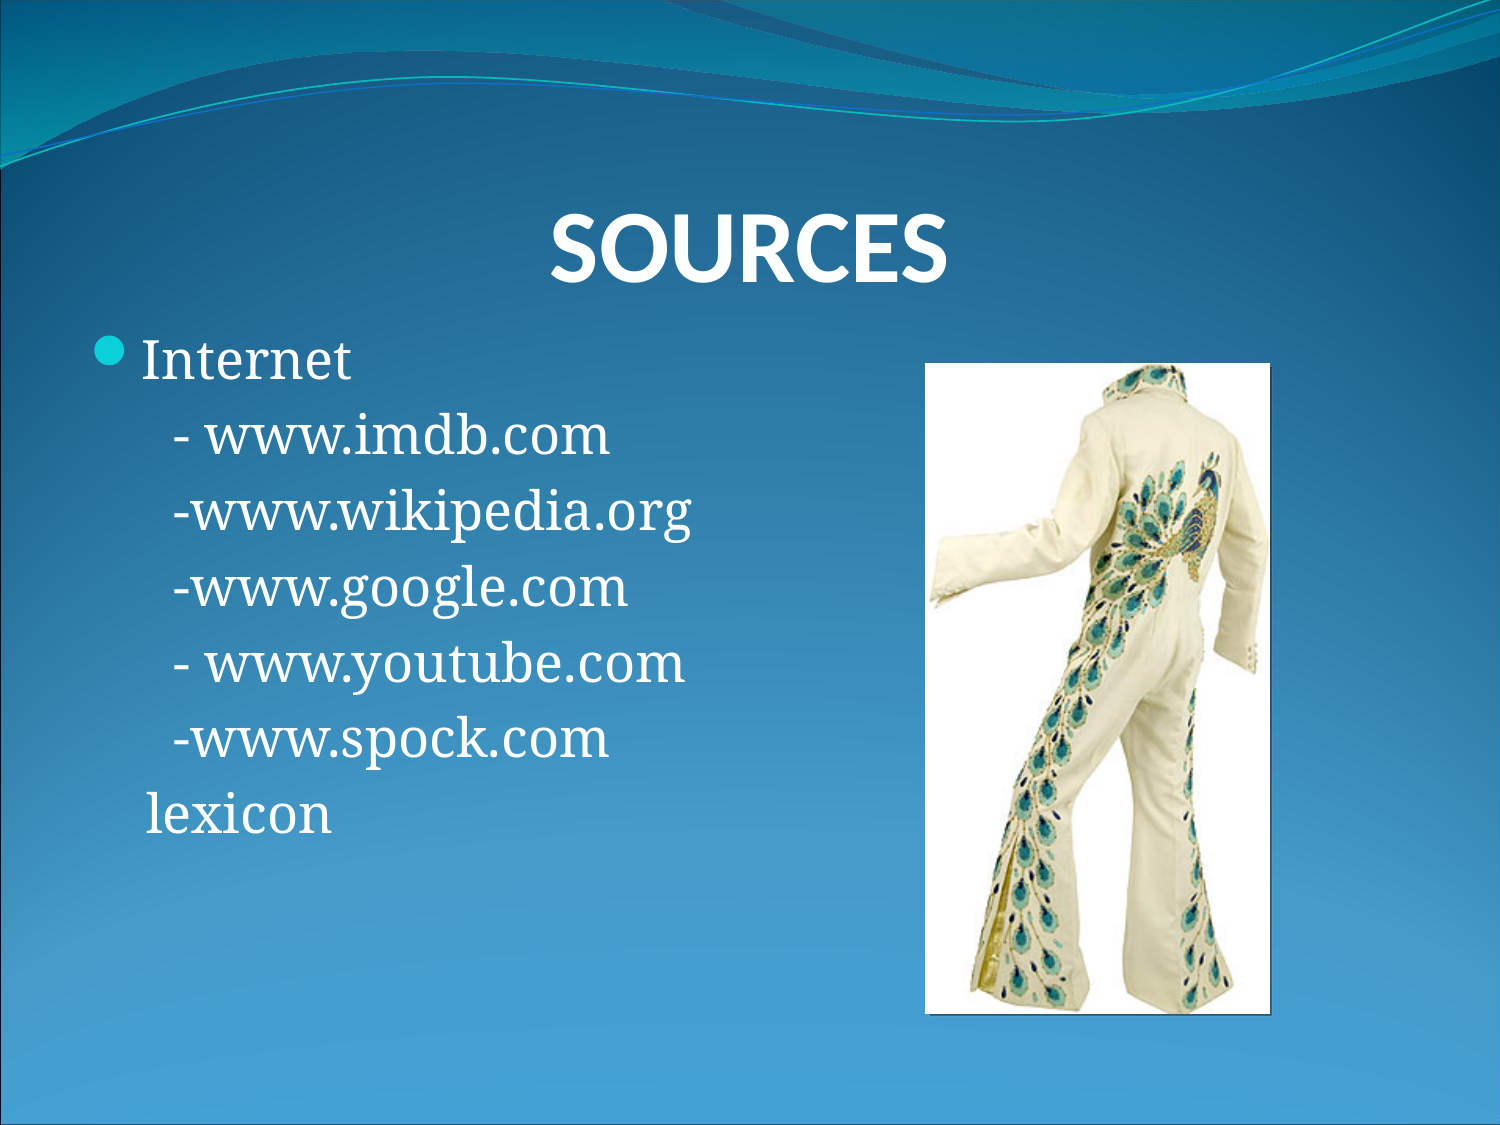

# SOURCES
Internet
 - www.imdb.com
 -www.wikipedia.org
 -www.google.com
 - www.youtube.com
 -www.spock.com
 lexicon